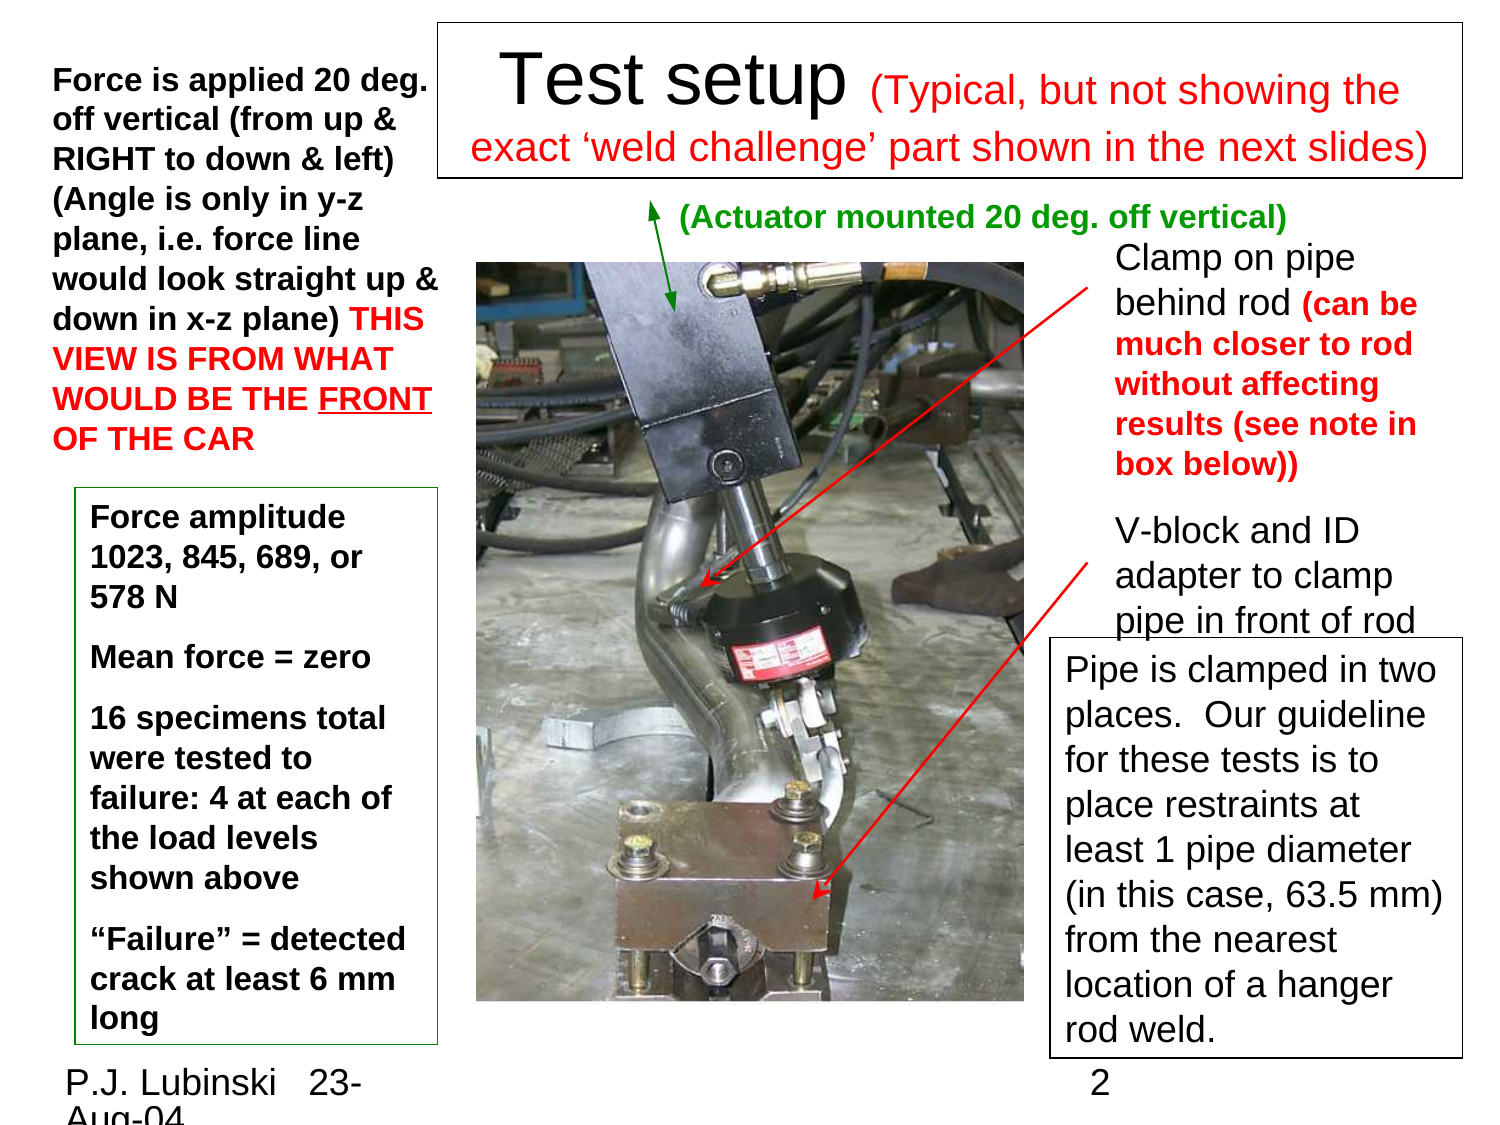

# Test setup (Typical, but not showing the exact ‘weld challenge’ part shown in the next slides)
Force is applied 20 deg. off vertical (from up & RIGHT to down & left) (Angle is only in y-z plane, i.e. force line would look straight up & down in x-z plane) THIS VIEW IS FROM WHAT WOULD BE THE FRONT OF THE CAR
(Actuator mounted 20 deg. off vertical)
Clamp on pipe behind rod (can be much closer to rod without affecting results (see note in box below))
V-block and ID adapter to clamp pipe in front of rod
Force amplitude 1023, 845, 689, or 578 N
Mean force = zero
16 specimens total were tested to failure: 4 at each of the load levels shown above
“Failure” = detected crack at least 6 mm long
Pipe is clamped in two places. Our guideline for these tests is to place restraints at least 1 pipe diameter (in this case, 63.5 mm) from the nearest location of a hanger rod weld.
P.J. Lubinski 23-Aug-04
2